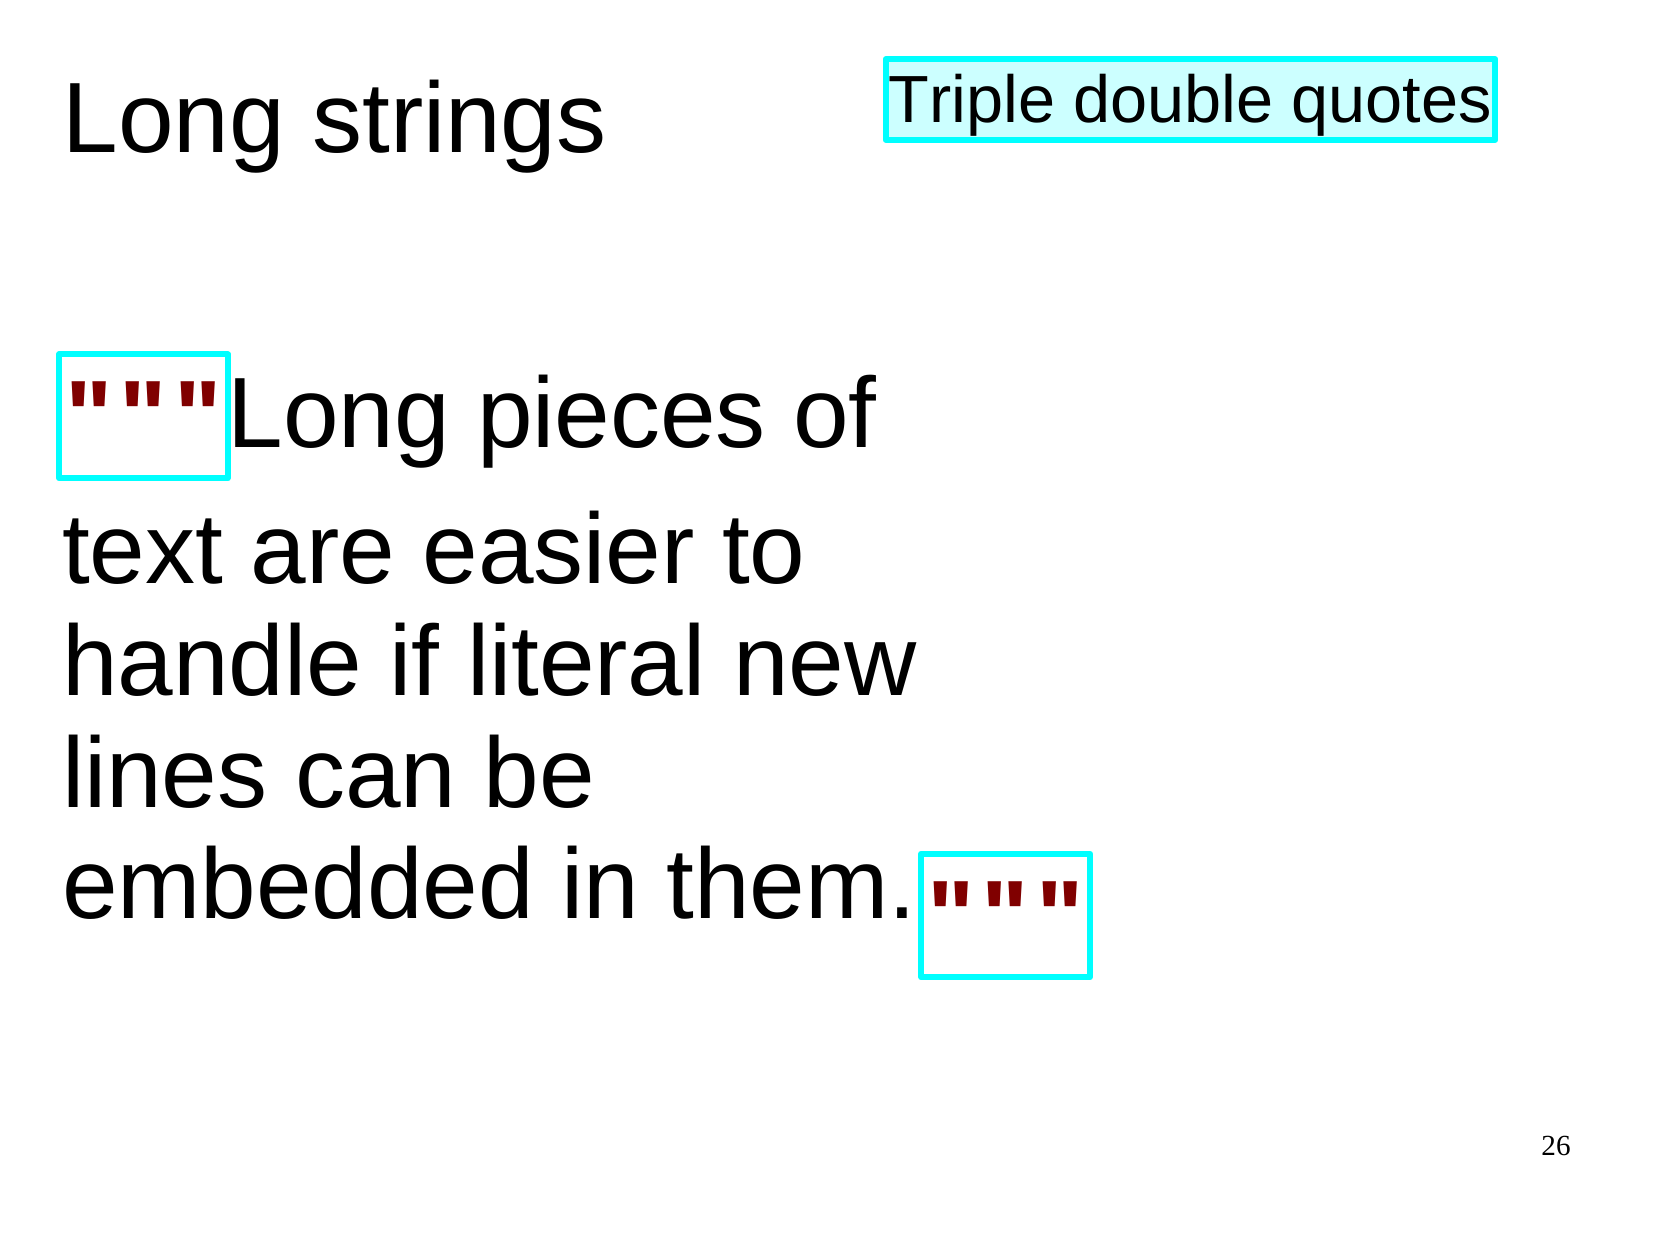

Long strings
Triple double quotes
" " "
Long pieces of
text are easier to
handle if literal new
lines can be
embedded in them.
" " "
26